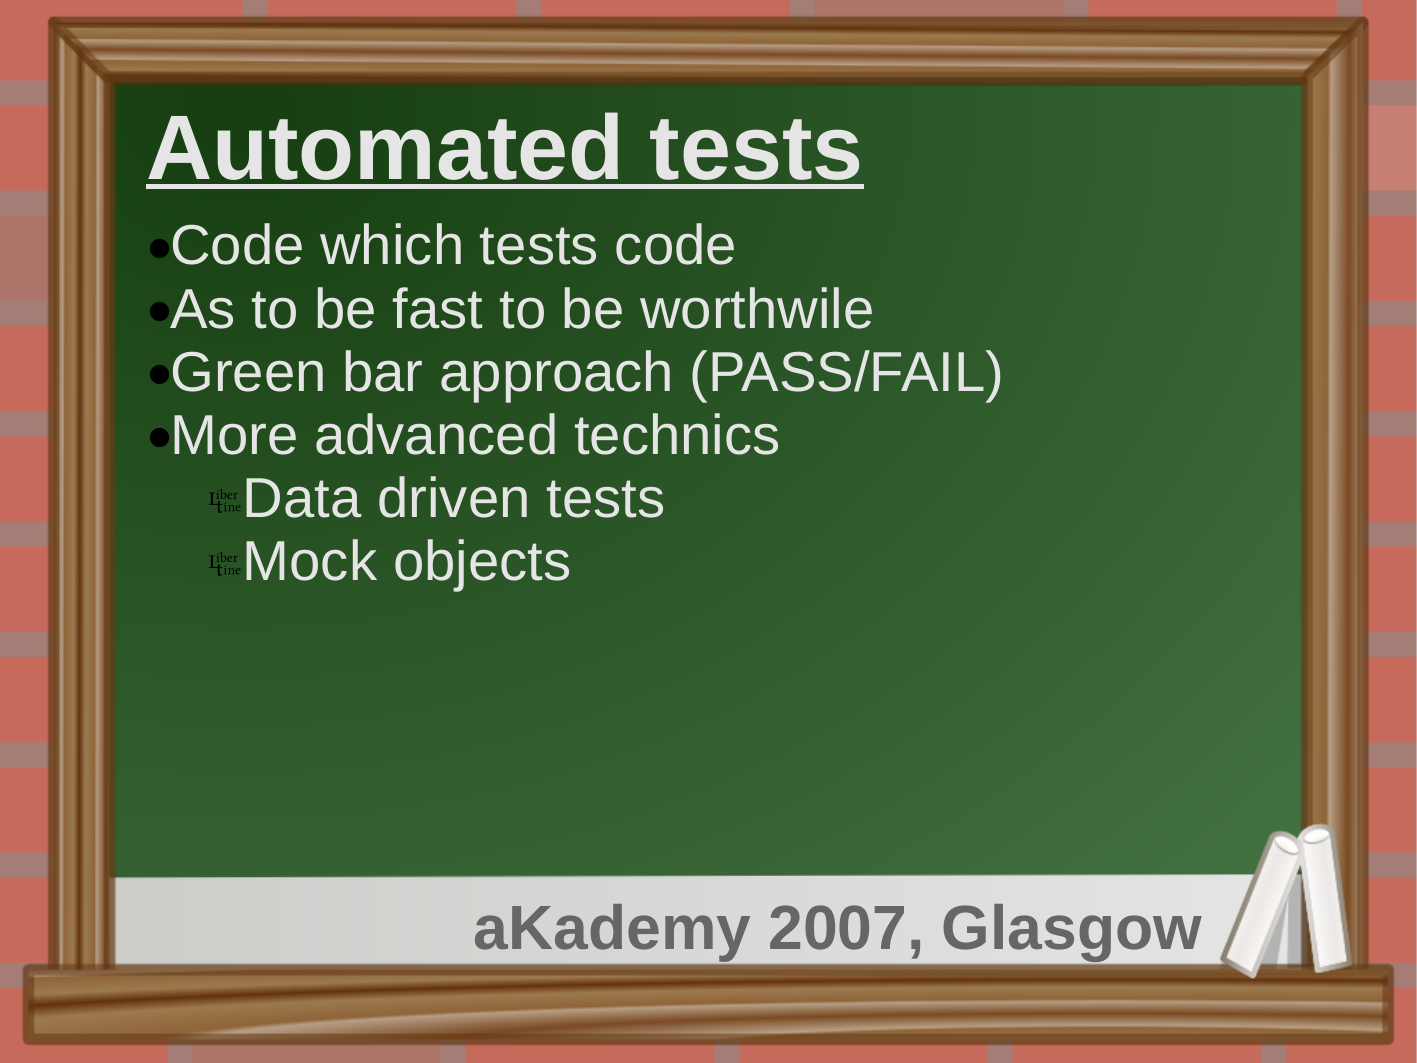

Automated tests
Code which tests code
As to be fast to be worthwile
Green bar approach (PASS/FAIL)
More advanced technics
Data driven tests
Mock objects